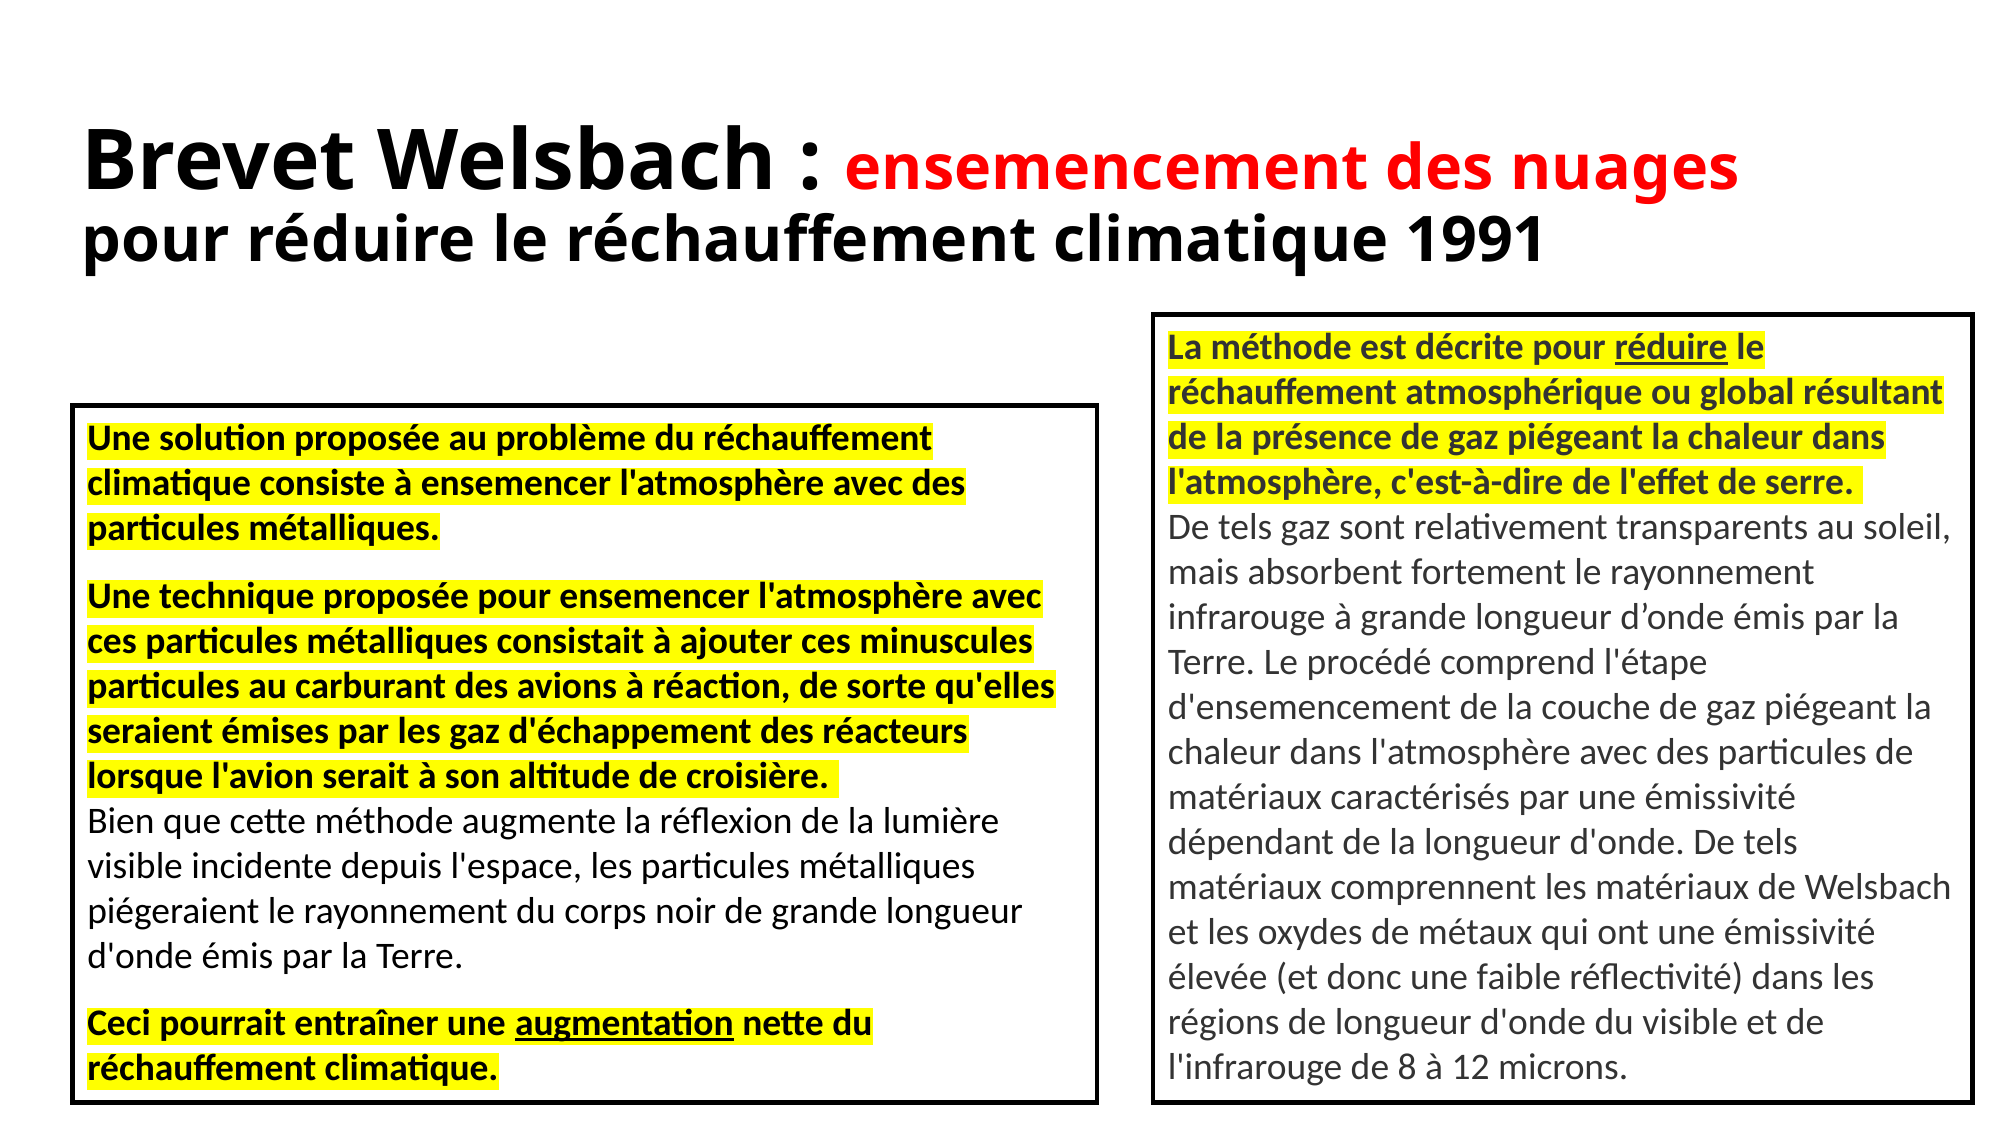

# Brevet Welsbach : ensemencement des nuages pour réduire le réchauffement climatique 1991
La méthode est décrite pour réduire le réchauffement atmosphérique ou global résultant de la présence de gaz piégeant la chaleur dans l'atmosphère, c'est-à-dire de l'effet de serre.
De tels gaz sont relativement transparents au soleil, mais absorbent fortement le rayonnement infrarouge à grande longueur d’onde émis par la Terre. Le procédé comprend l'étape d'ensemencement de la couche de gaz piégeant la chaleur dans l'atmosphère avec des particules de matériaux caractérisés par une émissivité dépendant de la longueur d'onde. De tels matériaux comprennent les matériaux de Welsbach et les oxydes de métaux qui ont une émissivité élevée (et donc une faible réflectivité) dans les régions de longueur d'onde du visible et de l'infrarouge de 8 à 12 microns.
Une solution proposée au problème du réchauffement climatique consiste à ensemencer l'atmosphère avec des particules métalliques.
Une technique proposée pour ensemencer l'atmosphère avec ces particules métalliques consistait à ajouter ces minuscules particules au carburant des avions à réaction, de sorte qu'elles seraient émises par les gaz d'échappement des réacteurs lorsque l'avion serait à son altitude de croisière.
Bien que cette méthode augmente la réflexion de la lumière visible incidente depuis l'espace, les particules métalliques piégeraient le rayonnement du corps noir de grande longueur d'onde émis par la Terre.
Ceci pourrait entraîner une augmentation nette du réchauffement climatique.